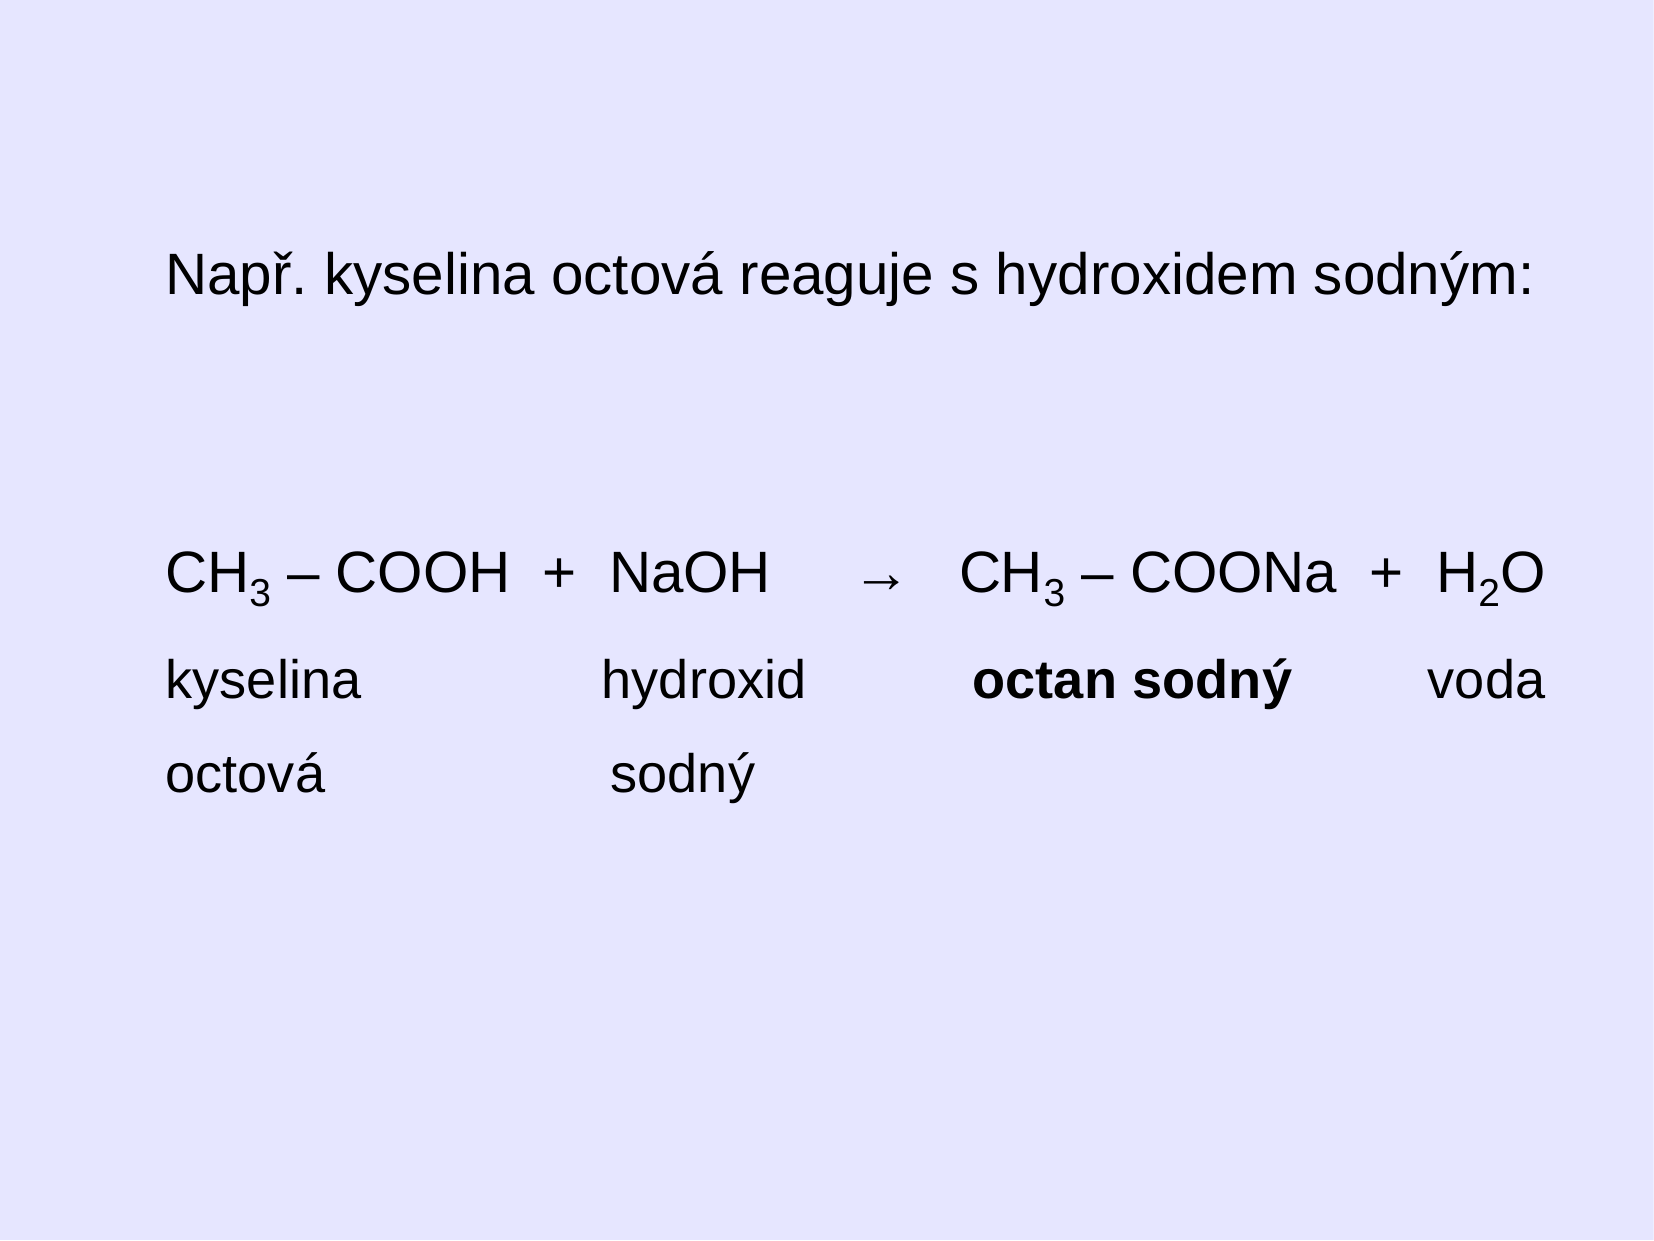

# Např. kyselina octová reaguje s hydroxidem sodným:
CH3 – COOH + NaOH → CH3 – COONa + H2O
kyselina hydroxid octan sodný voda
octová sodný